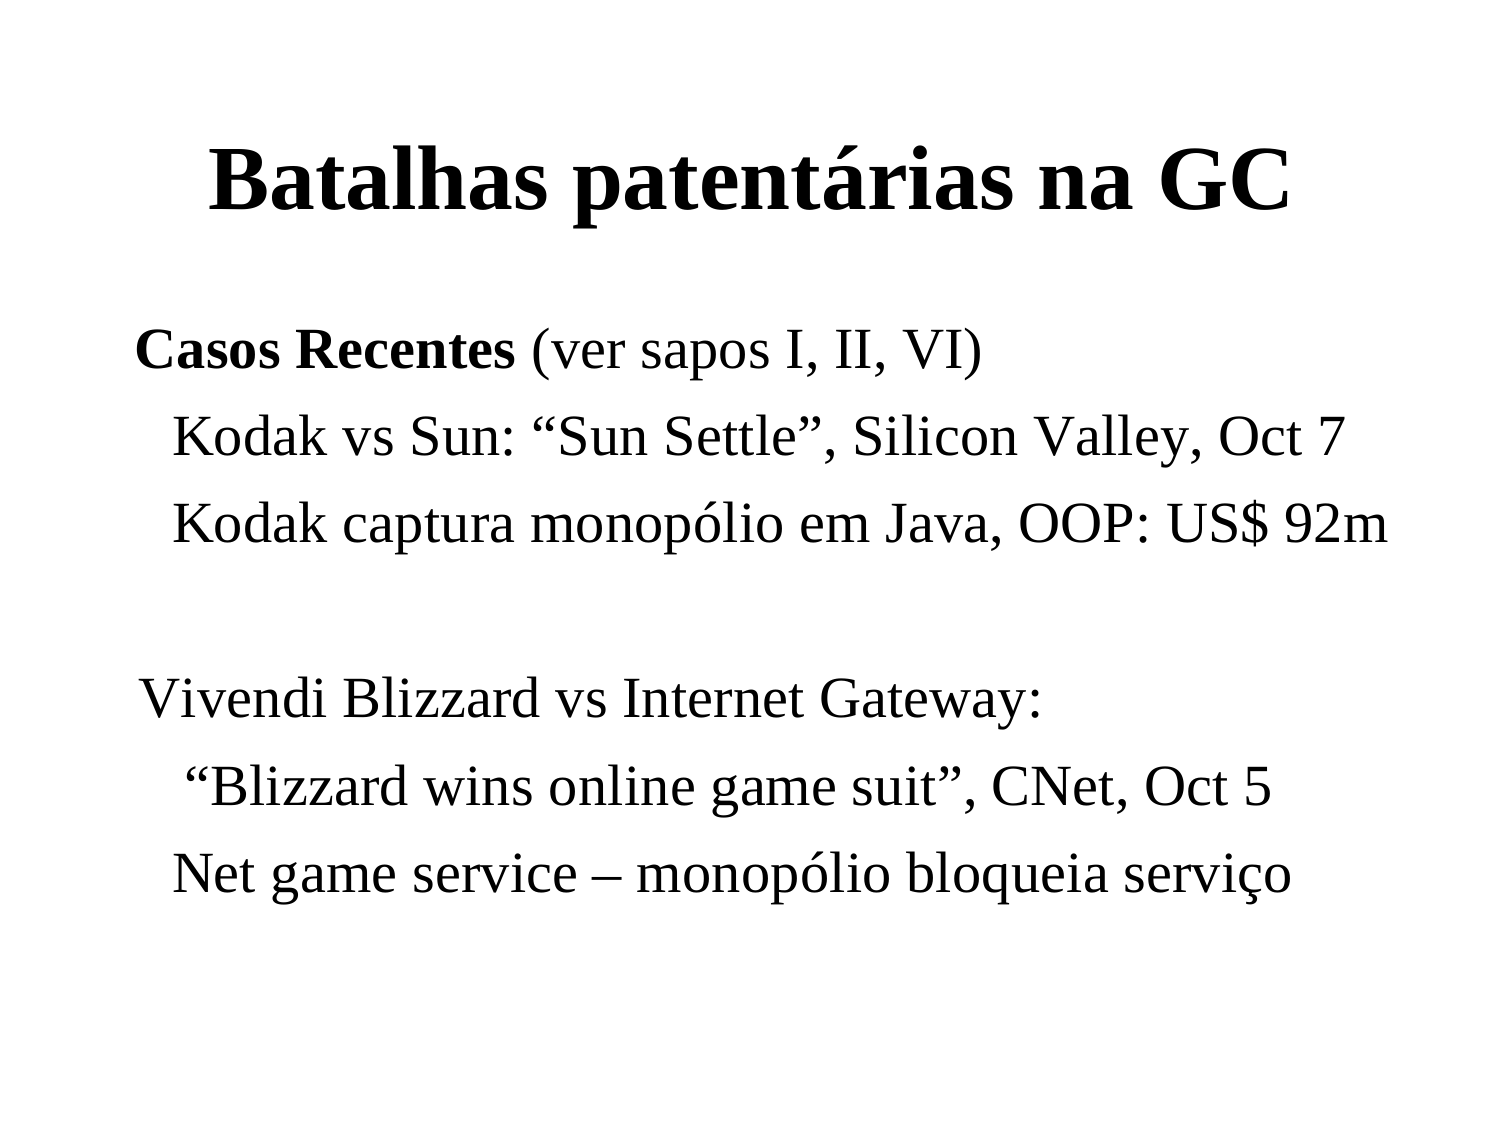

# Batalhas patentárias na GC
Casos Recentes (ver sapos I, II, VI)
Kodak vs Sun: “Sun Settle”, Silicon Valley, Oct 7
Kodak captura monopólio em Java, OOP: US$ 92m
Vivendi Blizzard vs Internet Gateway:
“Blizzard wins online game suit”, CNet, Oct 5
Net game service – monopólio bloqueia serviço